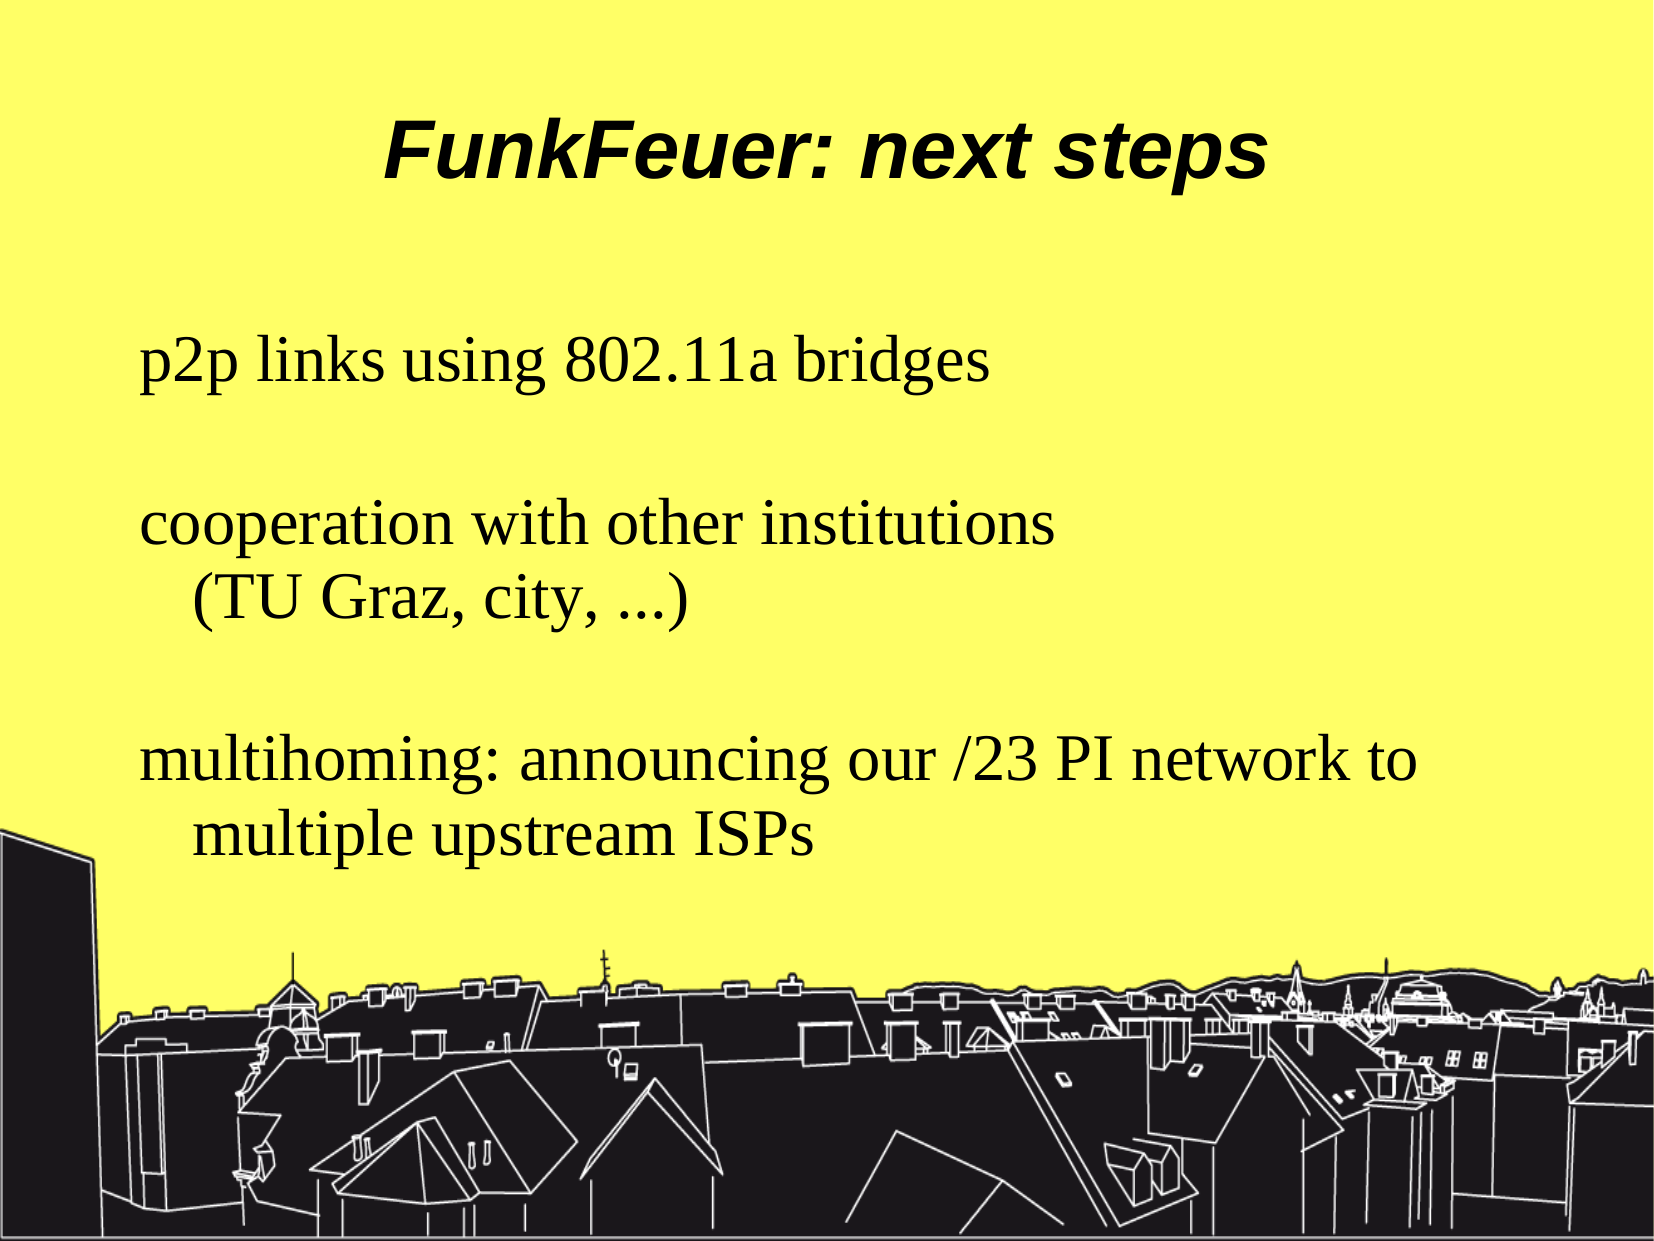

# FunkFeuer: next steps
p2p links using 802.11a bridges
cooperation with other institutions
(TU Graz, city, ...)
multihoming: announcing our /23 PI network to multiple upstream ISPs